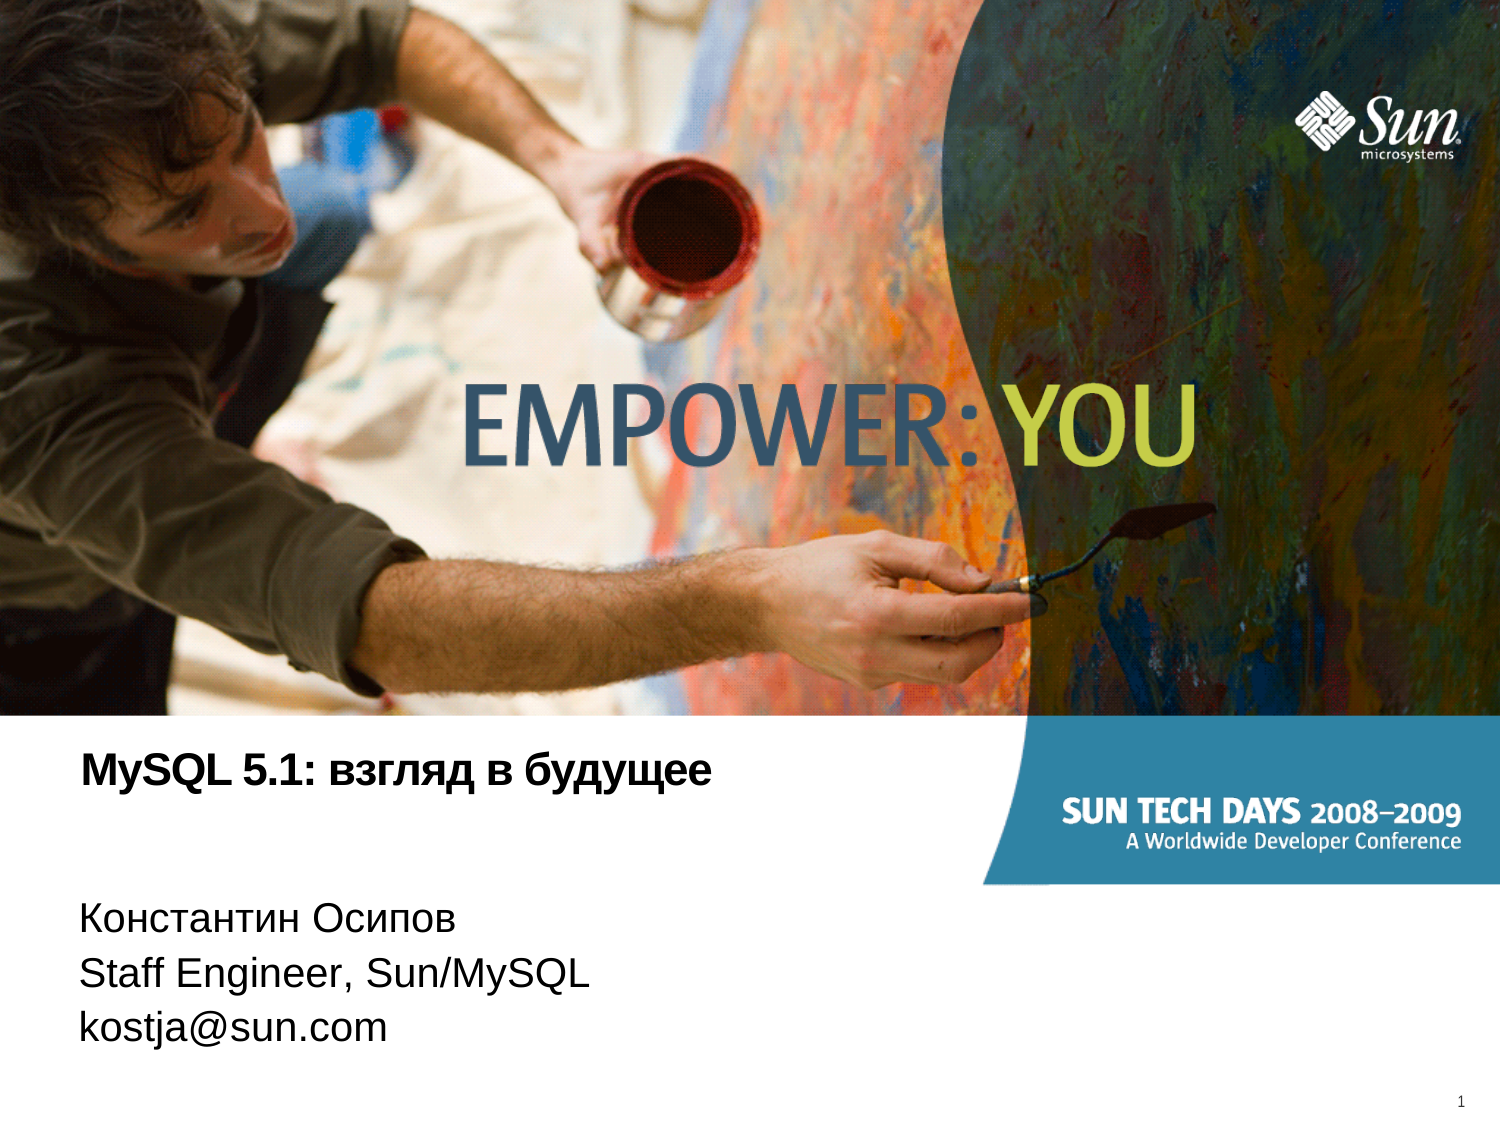

# MySQL 5.1: взгляд в будущее
Константин Осипов
Staff Engineer, Sun/MySQL
kostja@sun.com